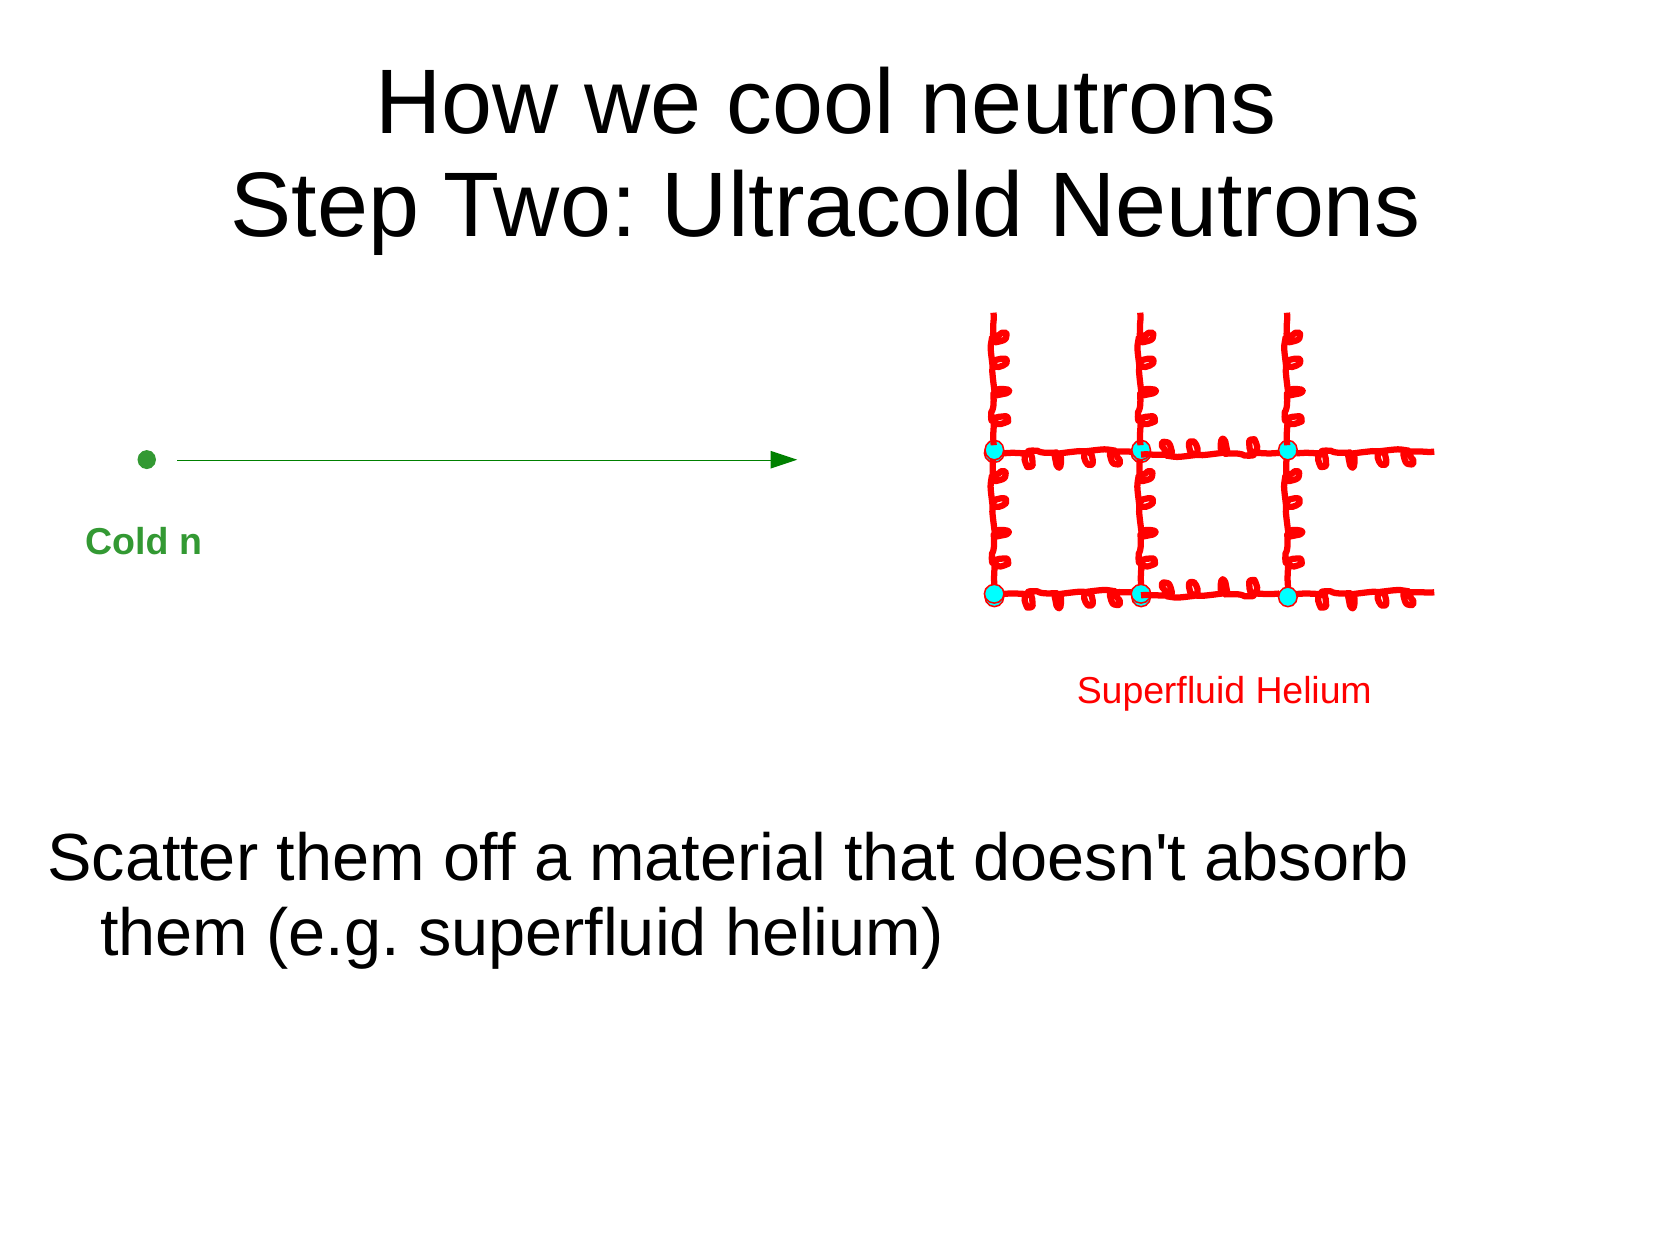

# How we cool neutrons Step Two: Ultracold Neutrons
Cold n
Phonon
Superfluid Helium
Scatter them off a material that doesn't absorb them (e.g. superfluid helium)